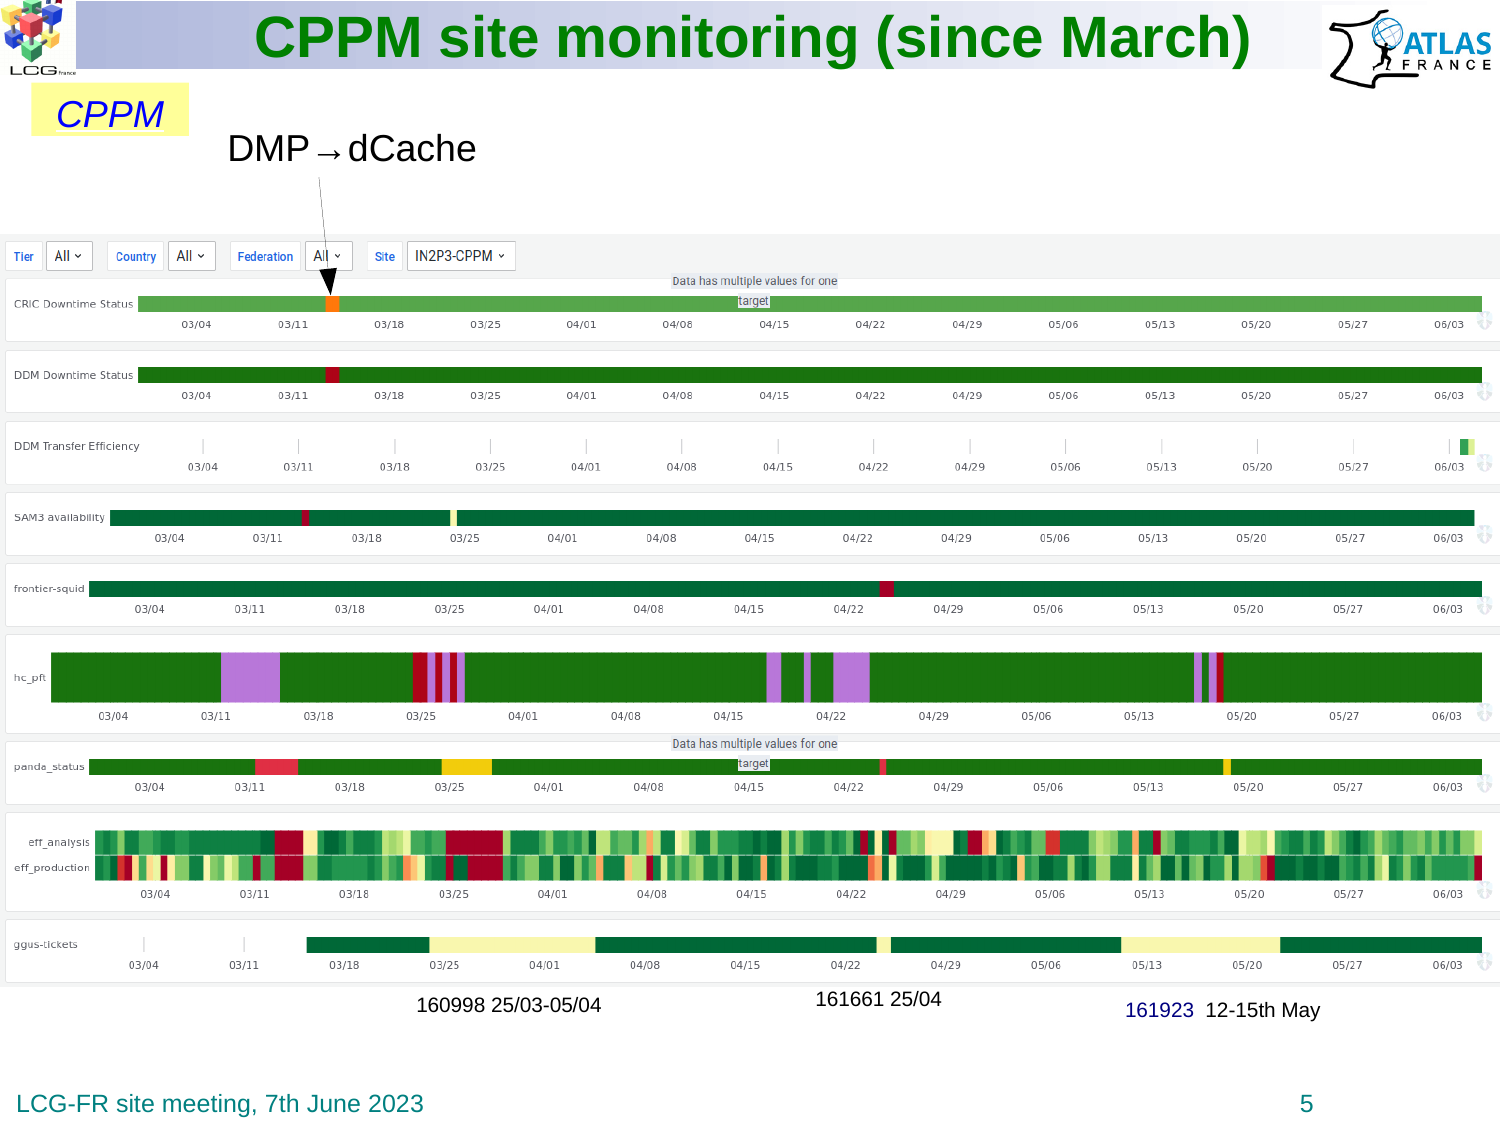

CPPM site monitoring (since March)
CPPM
DMP→dCache
161661 25/04
160998 25/03-05/04
161923 12-15th May